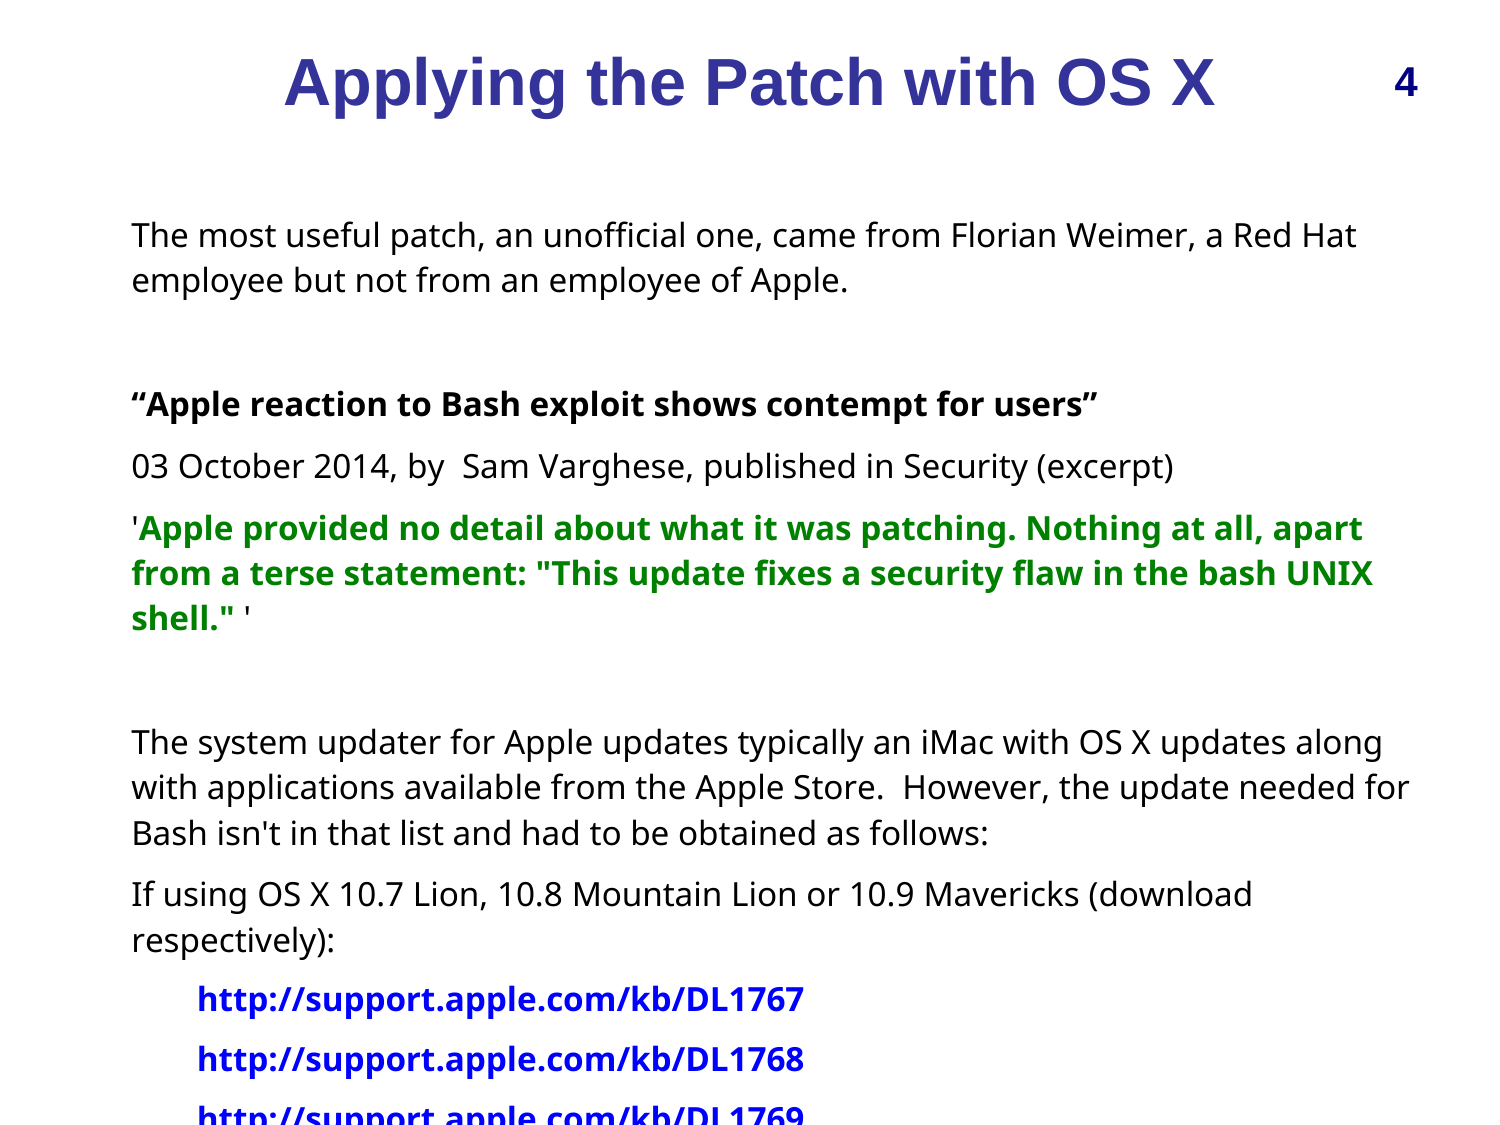

# Applying the Patch with OS X
4
The most useful patch, an unofficial one, came from Florian Weimer, a Red Hat employee but not from an employee of Apple.
“Apple reaction to Bash exploit shows contempt for users”
03 October 2014, by Sam Varghese, published in Security (excerpt)
'Apple provided no detail about what it was patching. Nothing at all, apart from a terse statement: "This update fixes a security flaw in the bash UNIX shell." '
The system updater for Apple updates typically an iMac with OS X updates along with applications available from the Apple Store. However, the update needed for Bash isn't in that list and had to be obtained as follows:
If using OS X 10.7 Lion, 10.8 Mountain Lion or 10.9 Mavericks (download respectively):
http://support.apple.com/kb/DL1767
http://support.apple.com/kb/DL1768
http://support.apple.com/kb/DL1769
Once downloaded, locate the .dmg package in the Download folder and click it open to install.